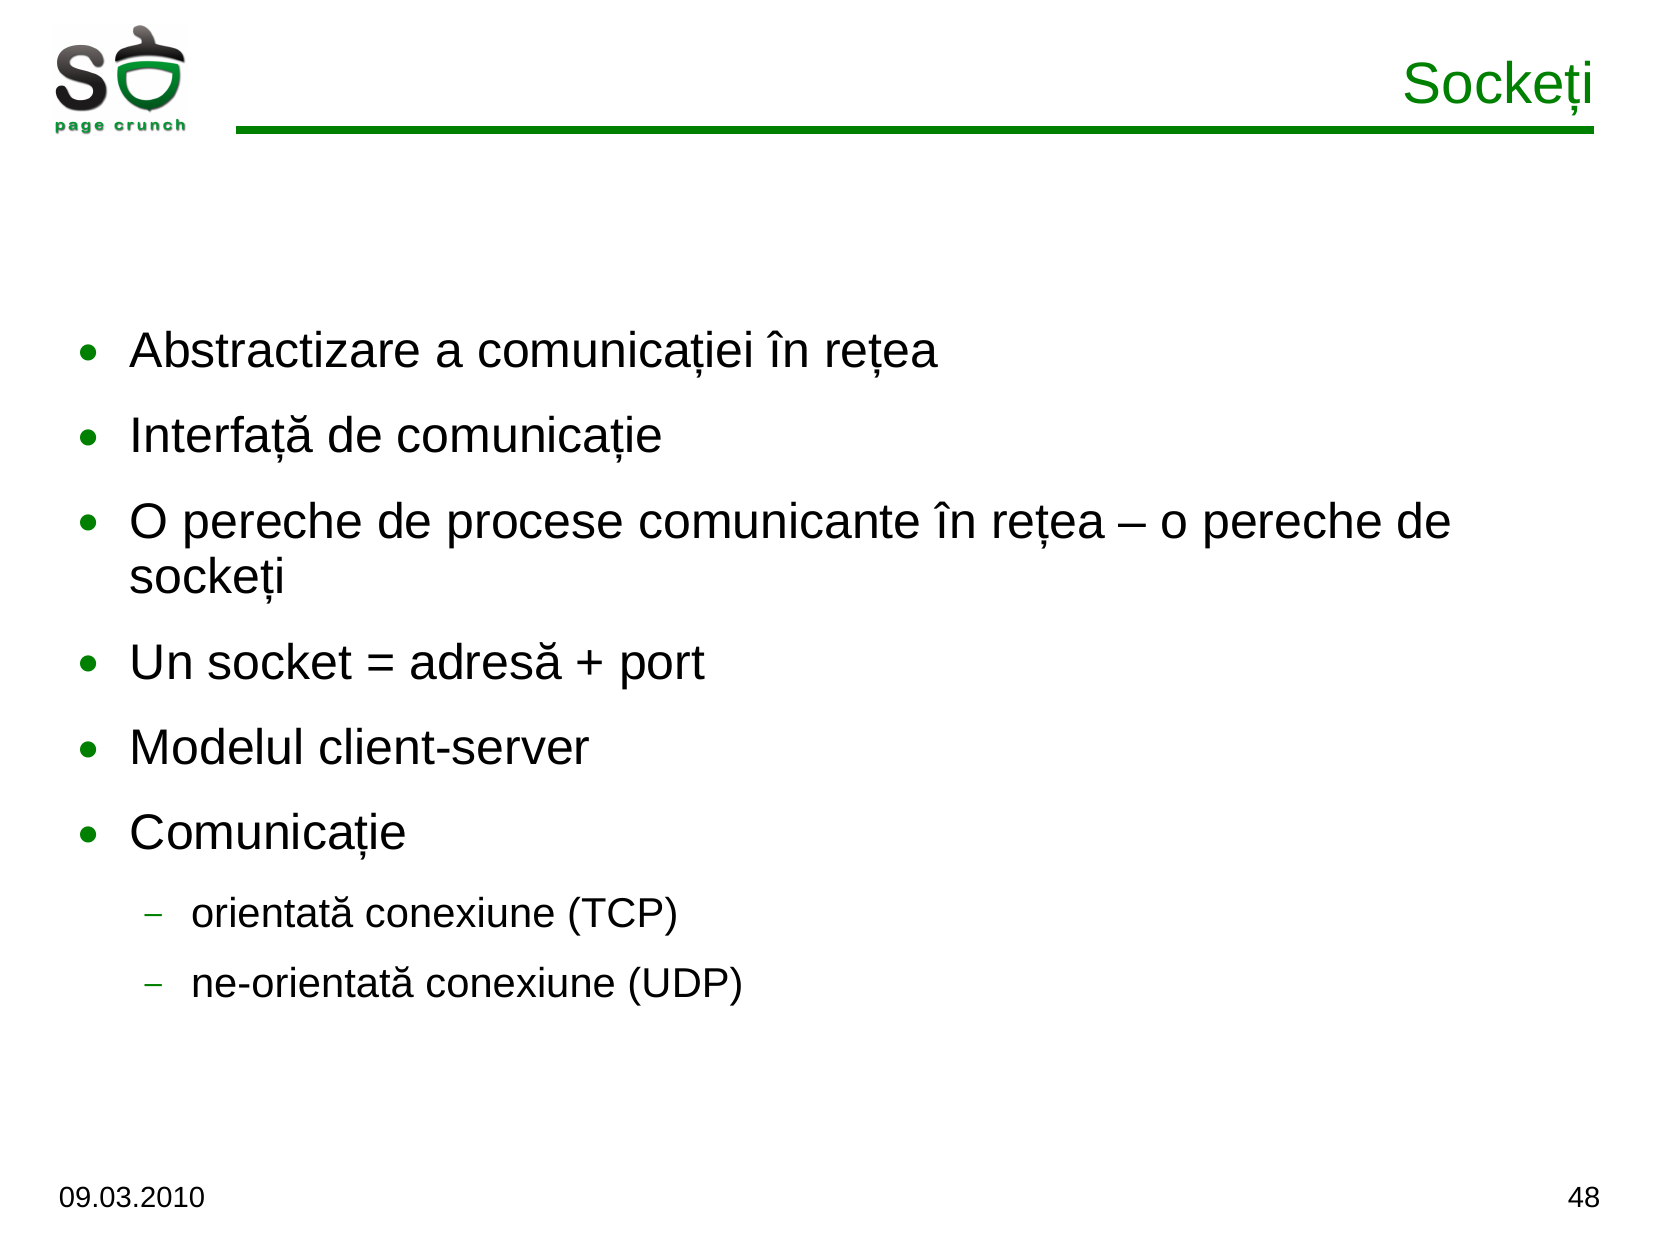

# Sockeți
Abstractizare a comunicației în rețea
Interfață de comunicație
O pereche de procese comunicante în rețea – o pereche de sockeți
Un socket = adresă + port
Modelul client-server
Comunicație
orientată conexiune (TCP)
ne-orientată conexiune (UDP)
09.03.2010
48